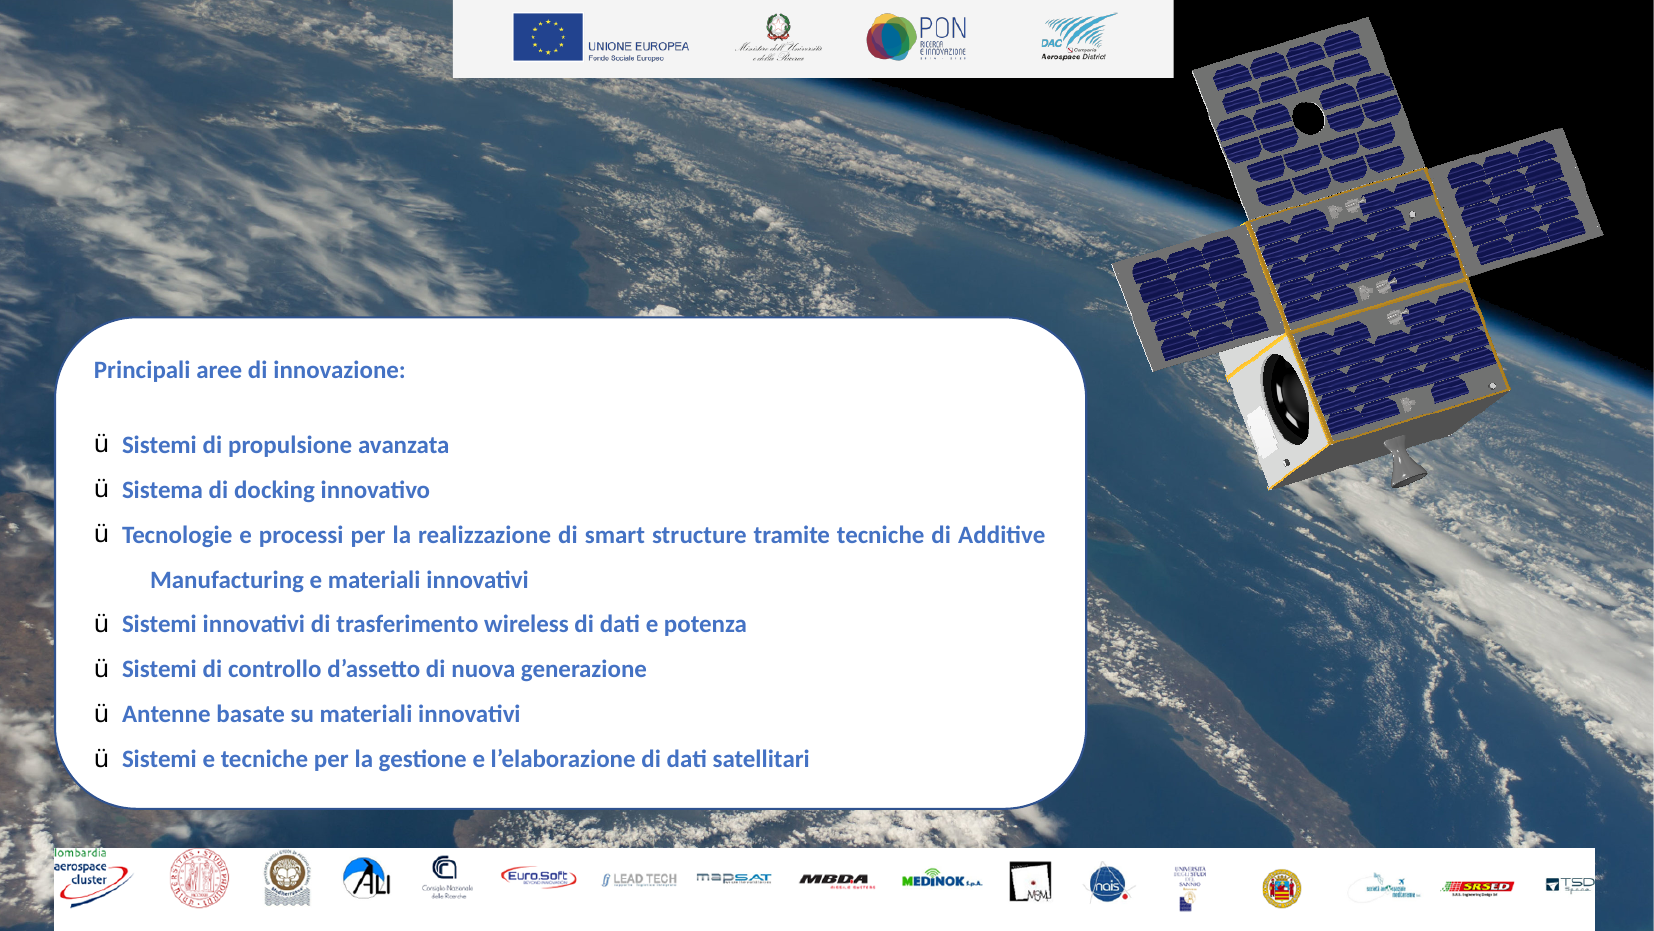

Principali aree di innovazione:
Sistemi di propulsione avanzata
Sistema di docking innovativo
Tecnologie e processi per la realizzazione di smart structure tramite tecniche di Additive Manufacturing e materiali innovativi
Sistemi innovativi di trasferimento wireless di dati e potenza
Sistemi di controllo d’assetto di nuova generazione
Antenne basate su materiali innovativi
Sistemi e tecniche per la gestione e l’elaborazione di dati satellitari